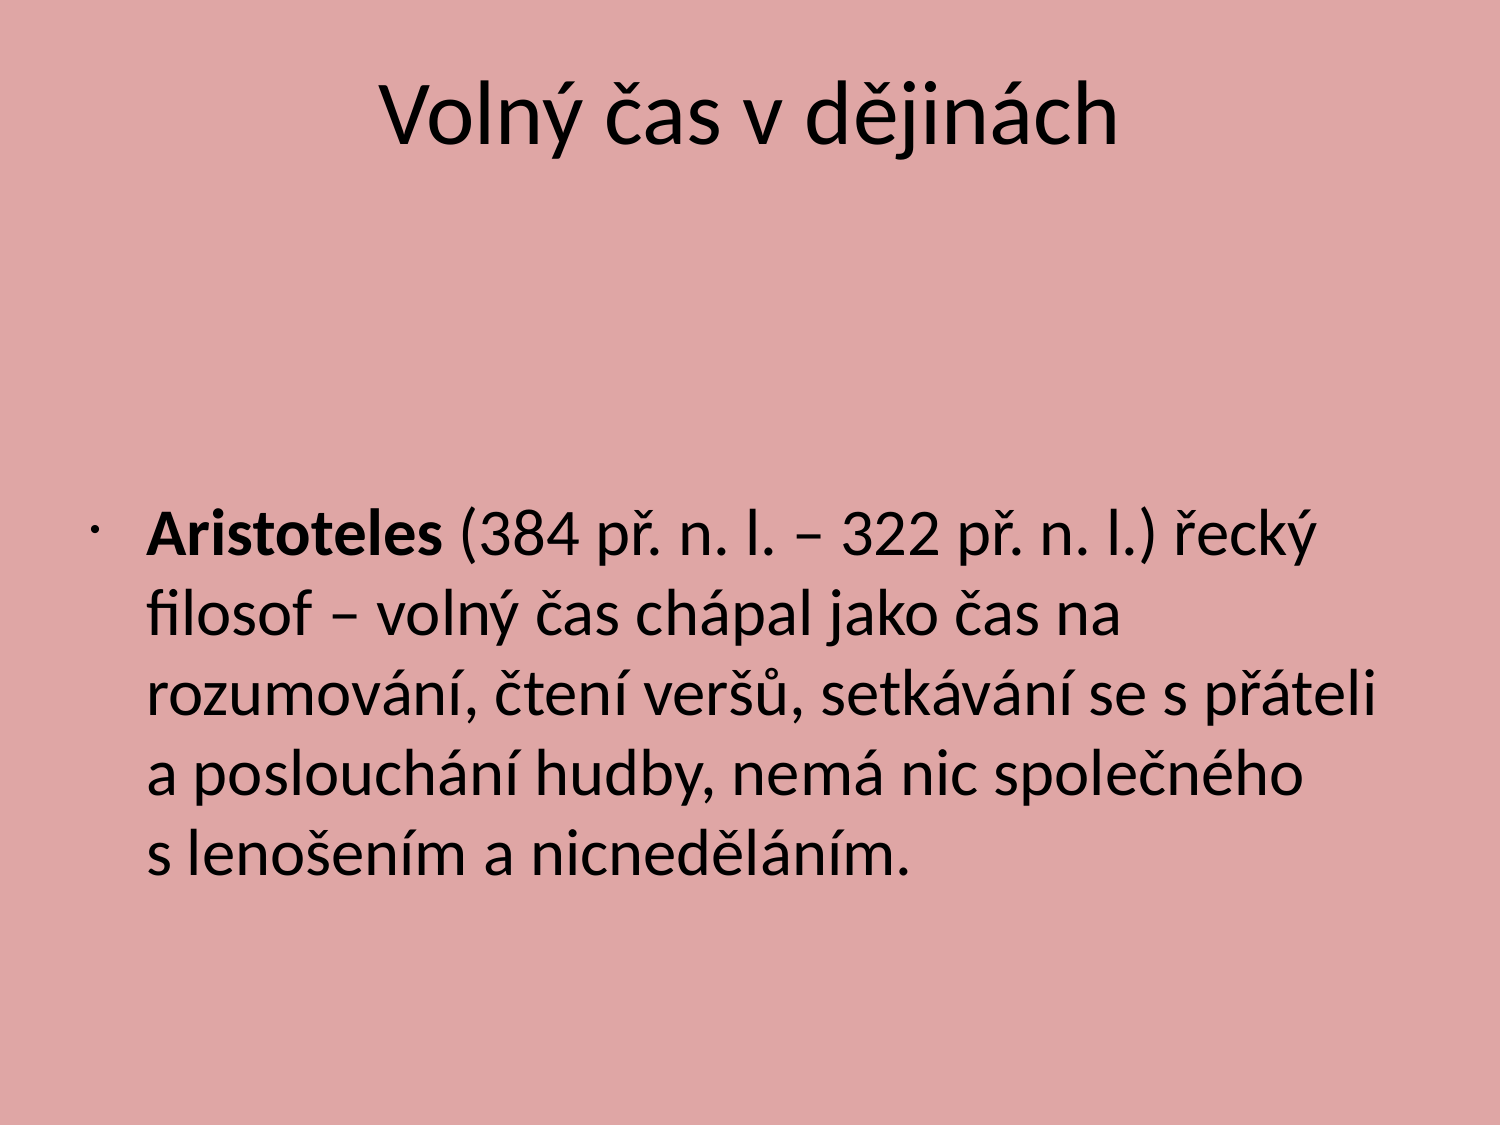

# Volný čas v dějinách
Aristoteles (384 př. n. l. – 322 př. n. l.) řecký filosof – volný čas chápal jako čas na rozumování, čtení veršů, setkávání se s přáteli a poslouchání hudby, nemá nic společného
s lenošením a nicneděláním.